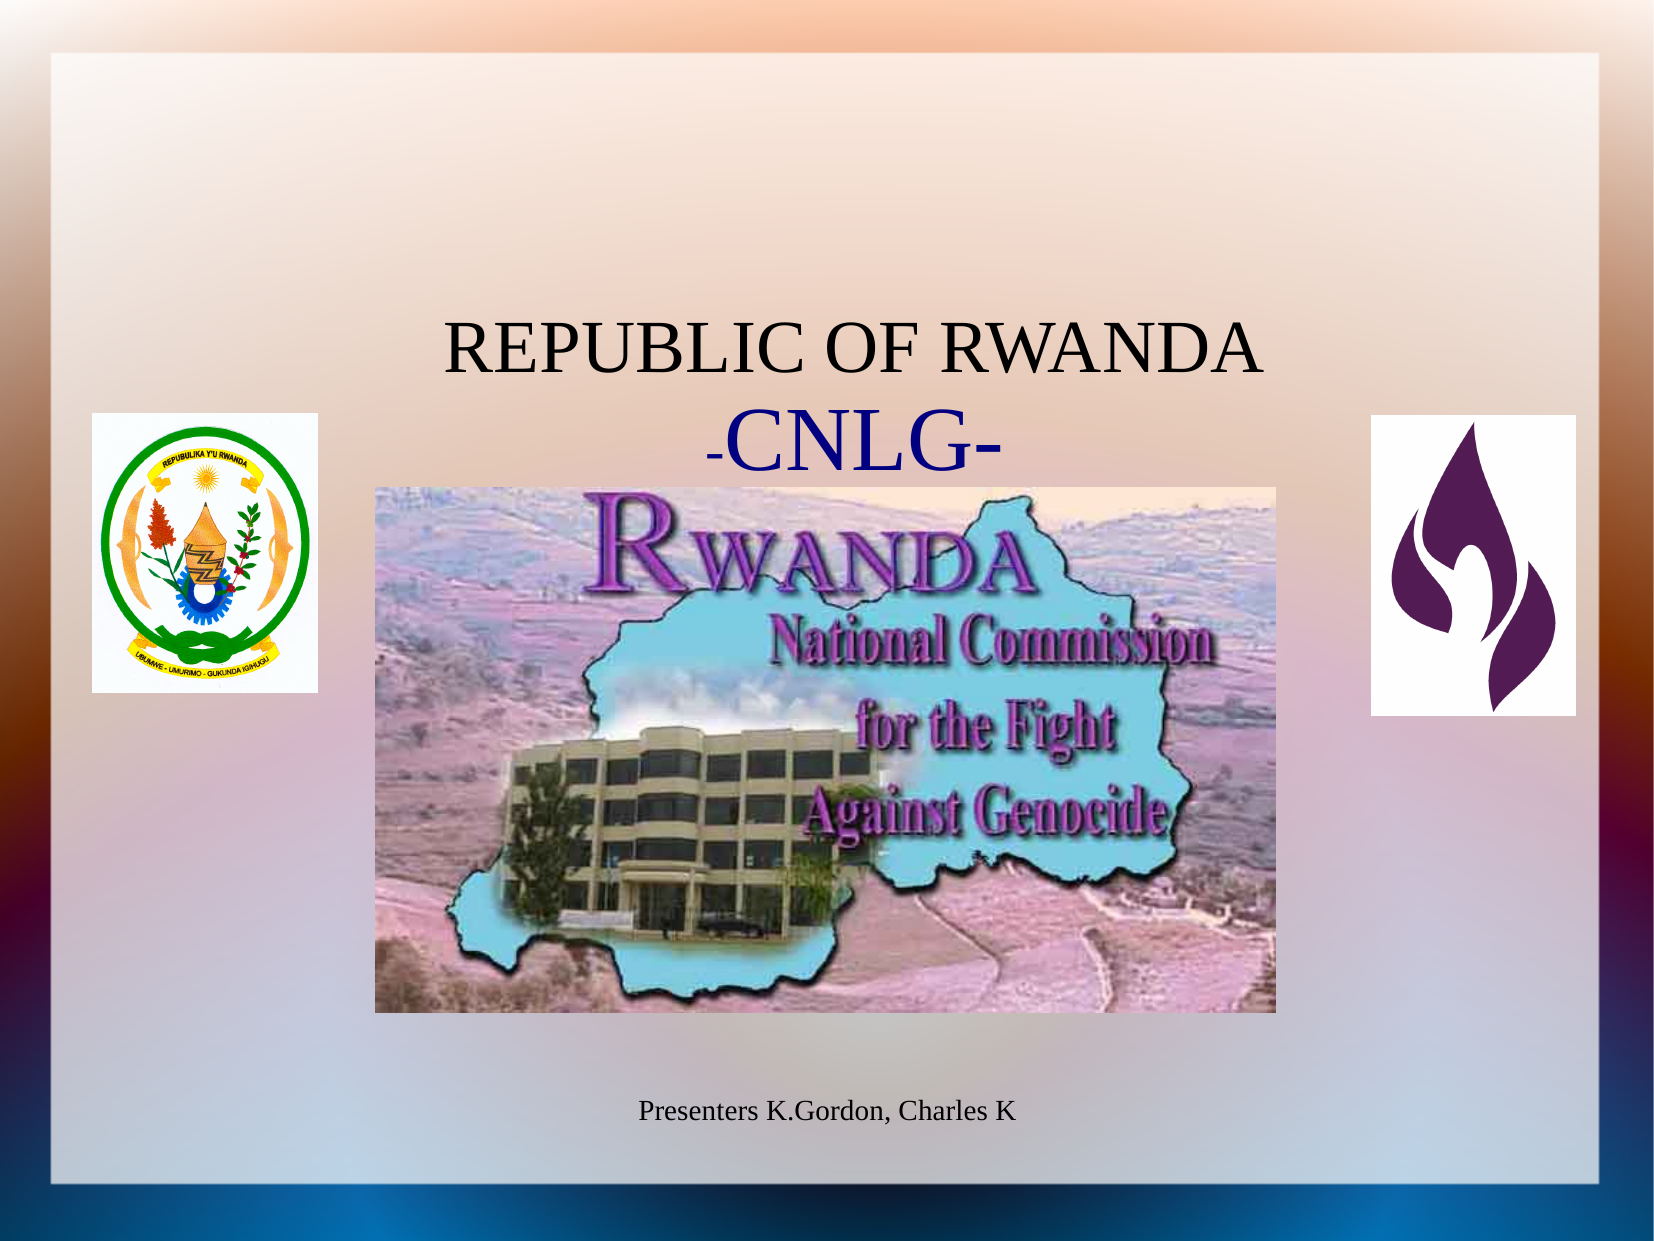

# REPUBLIC OF RWANDA -CNLG-
Presenters K.Gordon, Charles K